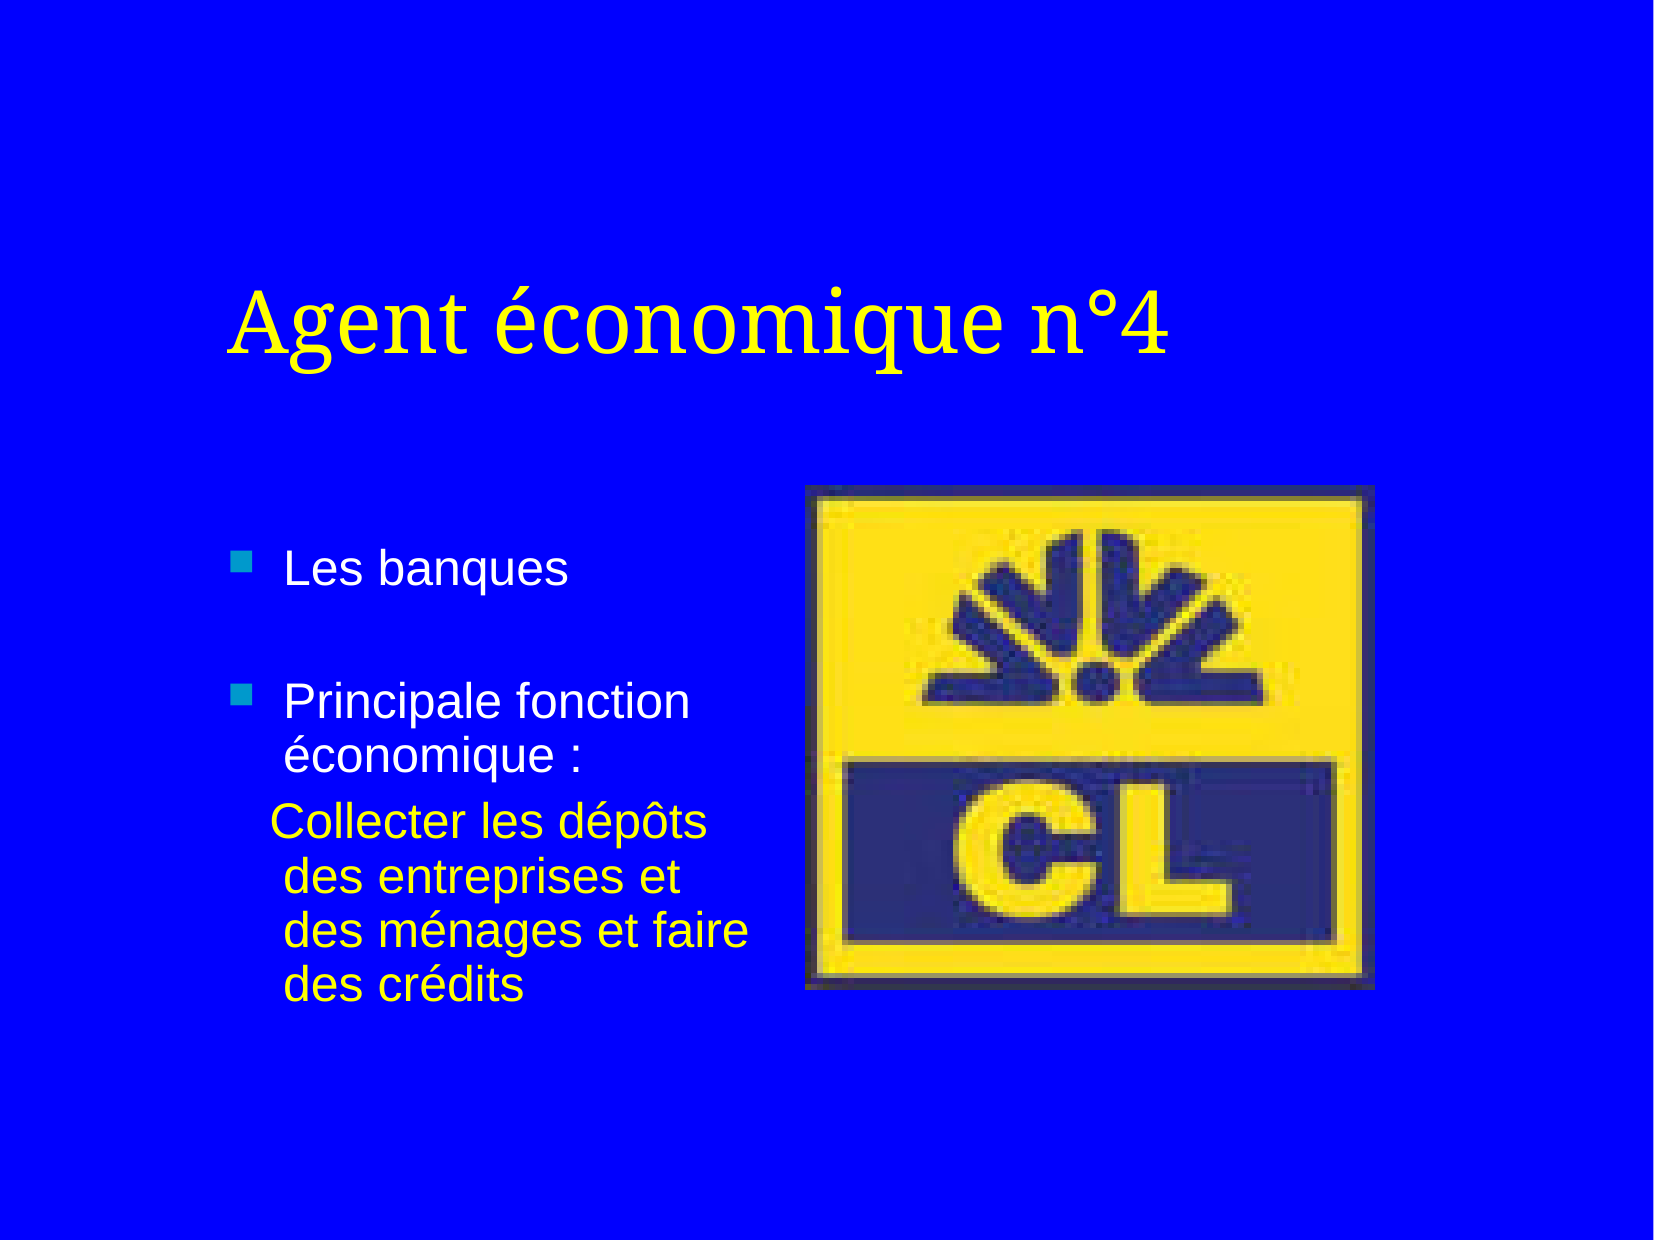

# Agent économique n°4
Les banques
Principale fonction économique :
 Collecter les dépôts des entreprises et des ménages et faire des crédits